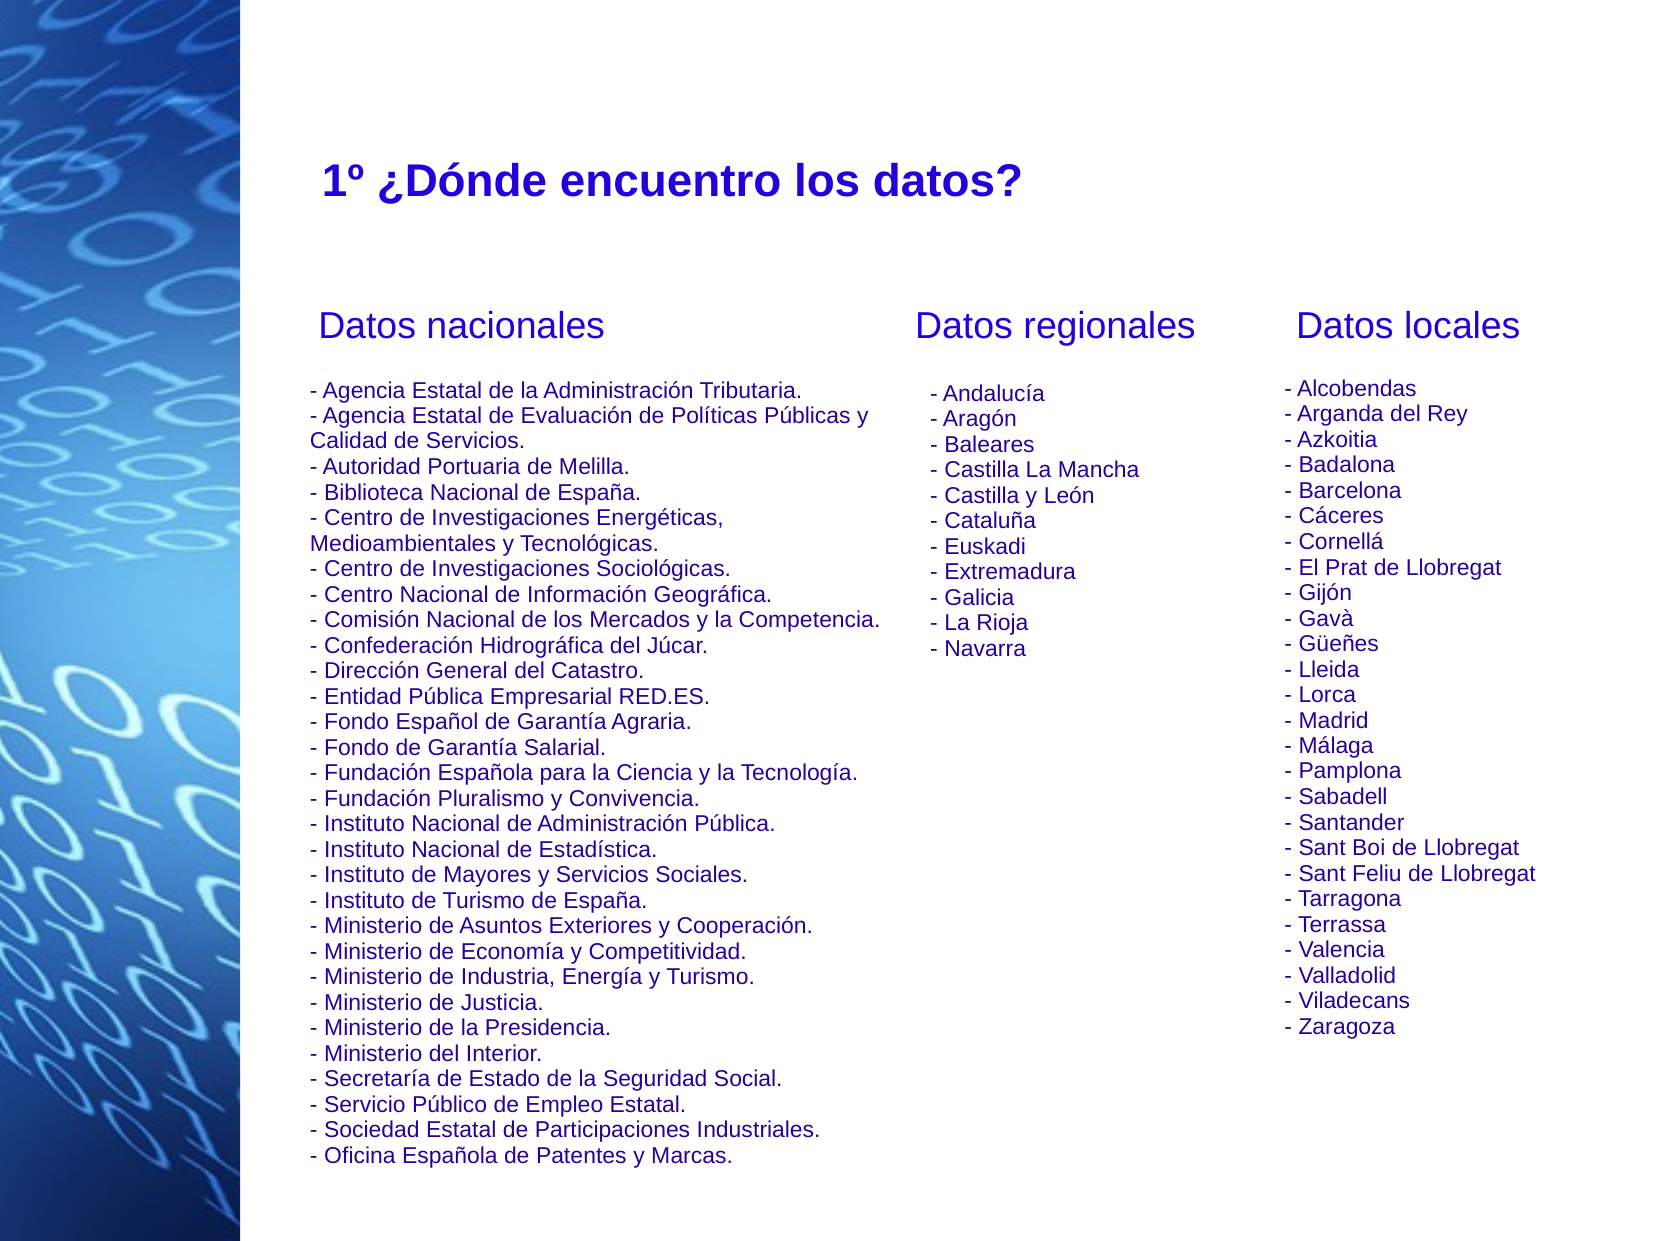

1º ¿Dónde encuentro los datos?
Datos nacionales
Datos regionales
Datos locales
- Alcobendas
- Arganda del Rey
- Azkoitia
- Badalona
- Barcelona
- Cáceres
- Cornellá
- El Prat de Llobregat
- Gijón
- Gavà
- Güeñes
- Lleida
- Lorca
- Madrid
- Málaga
- Pamplona
- Sabadell
- Santander
- Sant Boi de Llobregat
- Sant Feliu de Llobregat
- Tarragona
- Terrassa
- Valencia
- Valladolid
- Viladecans
- Zaragoza
- Agencia Estatal de la Administración Tributaria.
- Agencia Estatal de Evaluación de Políticas Públicas y Calidad de Servicios.
- Autoridad Portuaria de Melilla.
- Biblioteca Nacional de España.
- Centro de Investigaciones Energéticas, Medioambientales y Tecnológicas.
- Centro de Investigaciones Sociológicas.
- Centro Nacional de Información Geográfica.
- Comisión Nacional de los Mercados y la Competencia.
- Confederación Hidrográfica del Júcar.
- Dirección General del Catastro.
- Entidad Pública Empresarial RED.ES.
- Fondo Español de Garantía Agraria.
- Fondo de Garantía Salarial.
- Fundación Española para la Ciencia y la Tecnología.
- Fundación Pluralismo y Convivencia.
- Instituto Nacional de Administración Pública.
- Instituto Nacional de Estadística.
- Instituto de Mayores y Servicios Sociales.
- Instituto de Turismo de España.
- Ministerio de Asuntos Exteriores y Cooperación.
- Ministerio de Economía y Competitividad.
- Ministerio de Industria, Energía y Turismo.
- Ministerio de Justicia.
- Ministerio de la Presidencia.
- Ministerio del Interior.
- Secretaría de Estado de la Seguridad Social.
- Servicio Público de Empleo Estatal.
- Sociedad Estatal de Participaciones Industriales.
- Oficina Española de Patentes y Marcas.
- Andalucía
- Aragón
- Baleares
- Castilla La Mancha
- Castilla y León
- Cataluña
- Euskadi
- Extremadura
- Galicia
- La Rioja
- Navarra